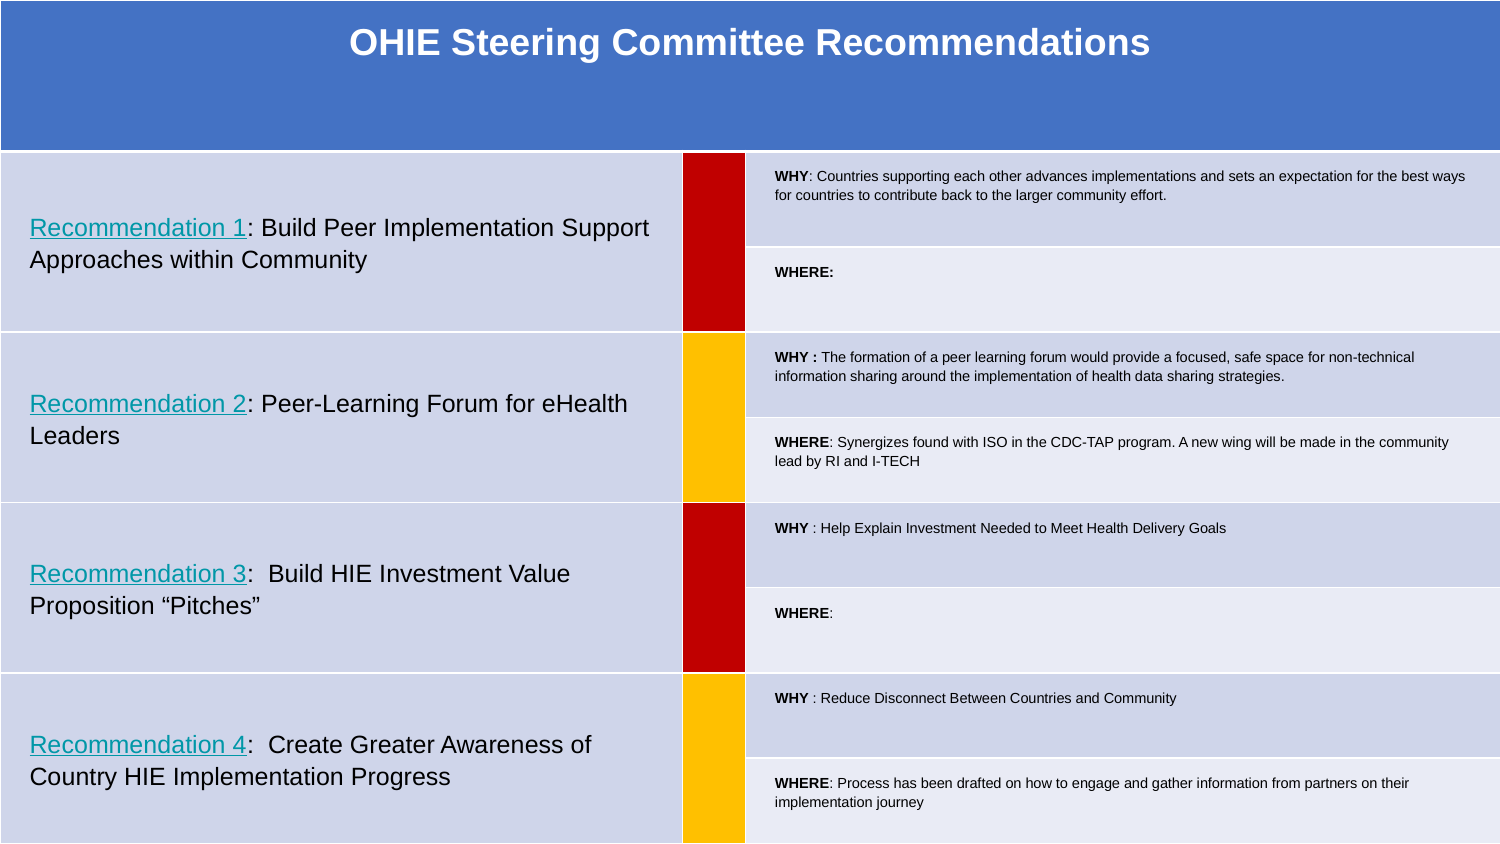

| OHIE Steering Committee Recommendations​ | | |
| --- | --- | --- |
| Recommendation 1: Build Peer Implementation Support Approaches within Community​ | ​ | WHY: Countries supporting each other advances implementations and sets an expectation for the best ways for countries to contribute back to the larger community effort.​ |
| | | WHERE: ​ |
| Recommendation 2: Peer-Learning Forum for eHealth Leaders​ | ​ | WHY : The formation of a peer learning forum would provide a focused, safe space for non-technical information sharing around the implementation of health data sharing strategies.​ |
| | | WHERE: Synergizes found with ISO in the CDC-TAP program. A new wing will be made in the community lead by RI and I-TECH​ |
| Recommendation 3: Build HIE Investment Value Proposition “Pitches”​ | ​ | WHY : Help Explain Investment Needed to Meet Health Delivery Goals​ |
| | | WHERE:​ |
| Recommendation 4: Create Greater Awareness of Country HIE Implementation Progress​ | ​ | WHY : Reduce Disconnect Between Countries and Community​ |
| | | WHERE: Process has been drafted on how to engage and gather information from partners on their implementation journey​ |